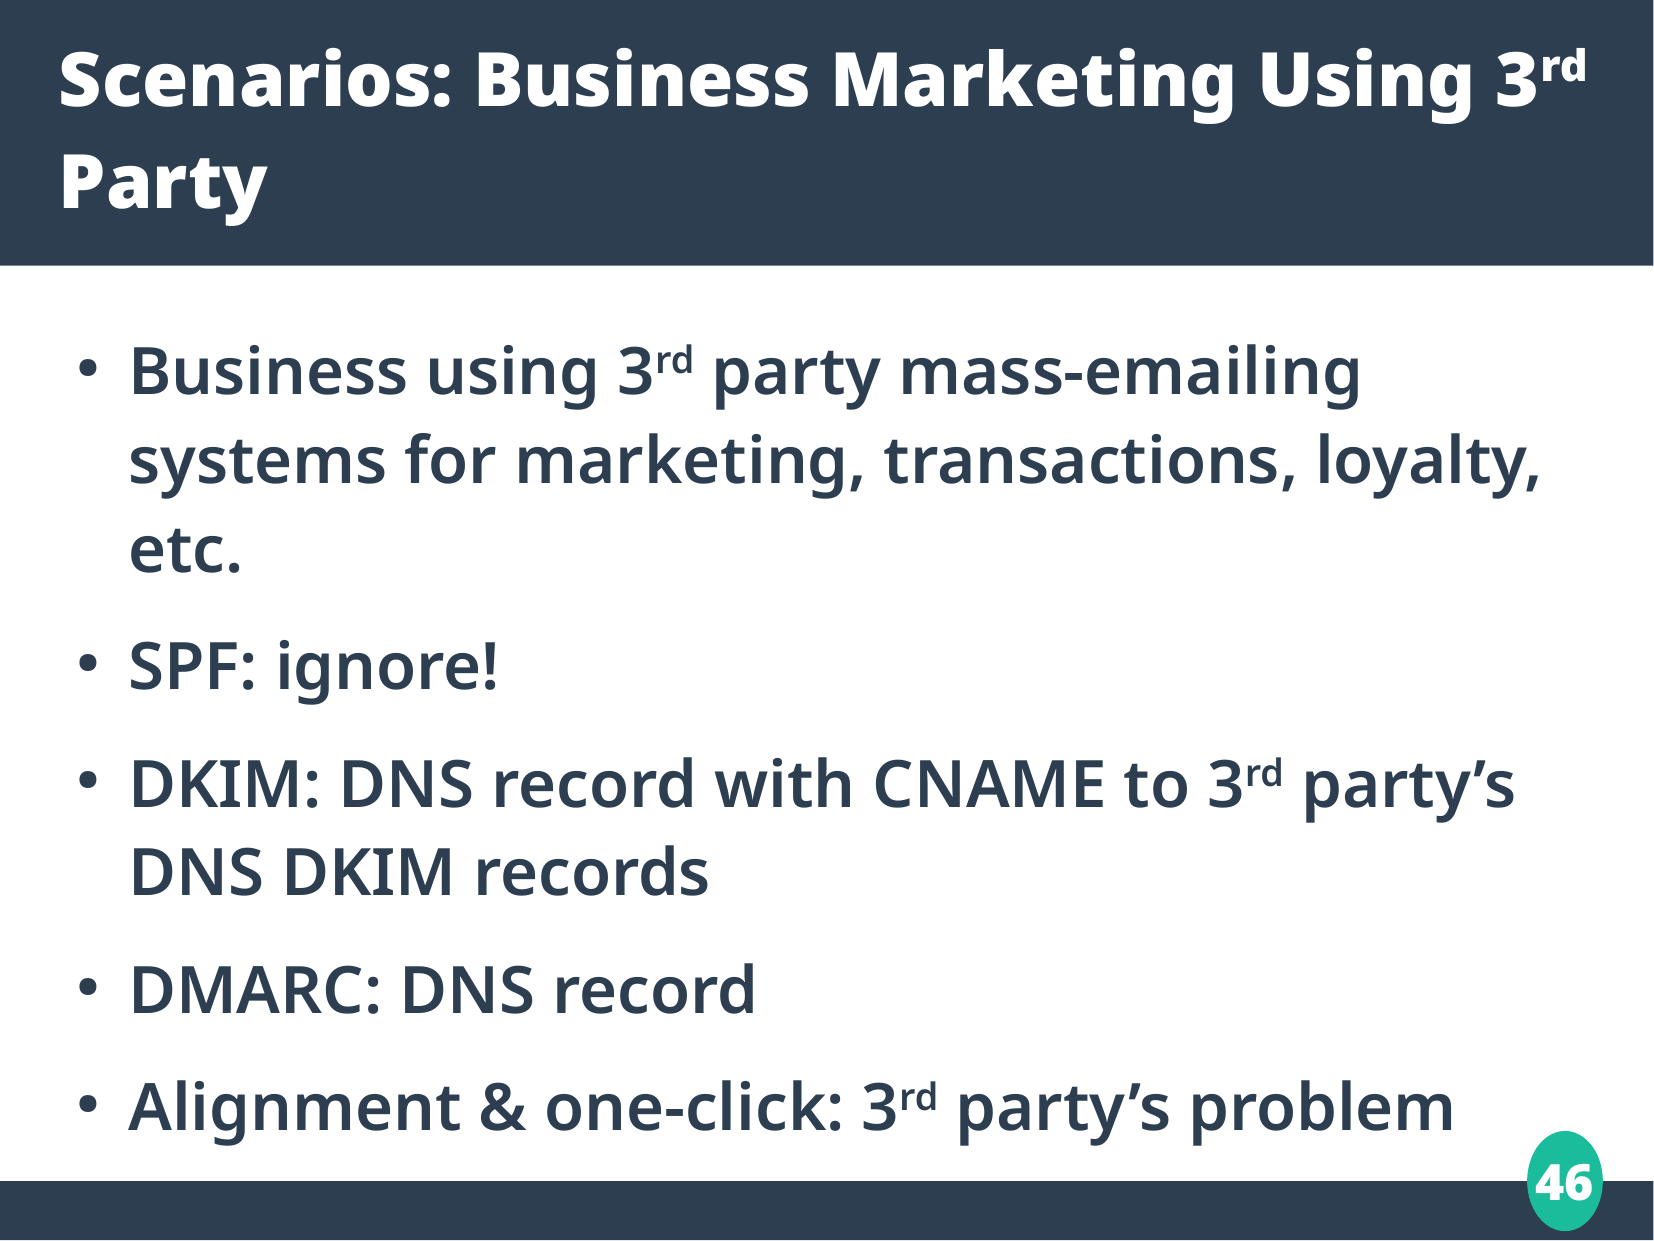

# Scenarios: Business Marketing Using 3rd Party
Business using 3rd party mass-emailing systems for marketing, transactions, loyalty, etc.
SPF: ignore!
DKIM: DNS record with CNAME to 3rd party’s DNS DKIM records
DMARC: DNS record
Alignment & one-click: 3rd party’s problem